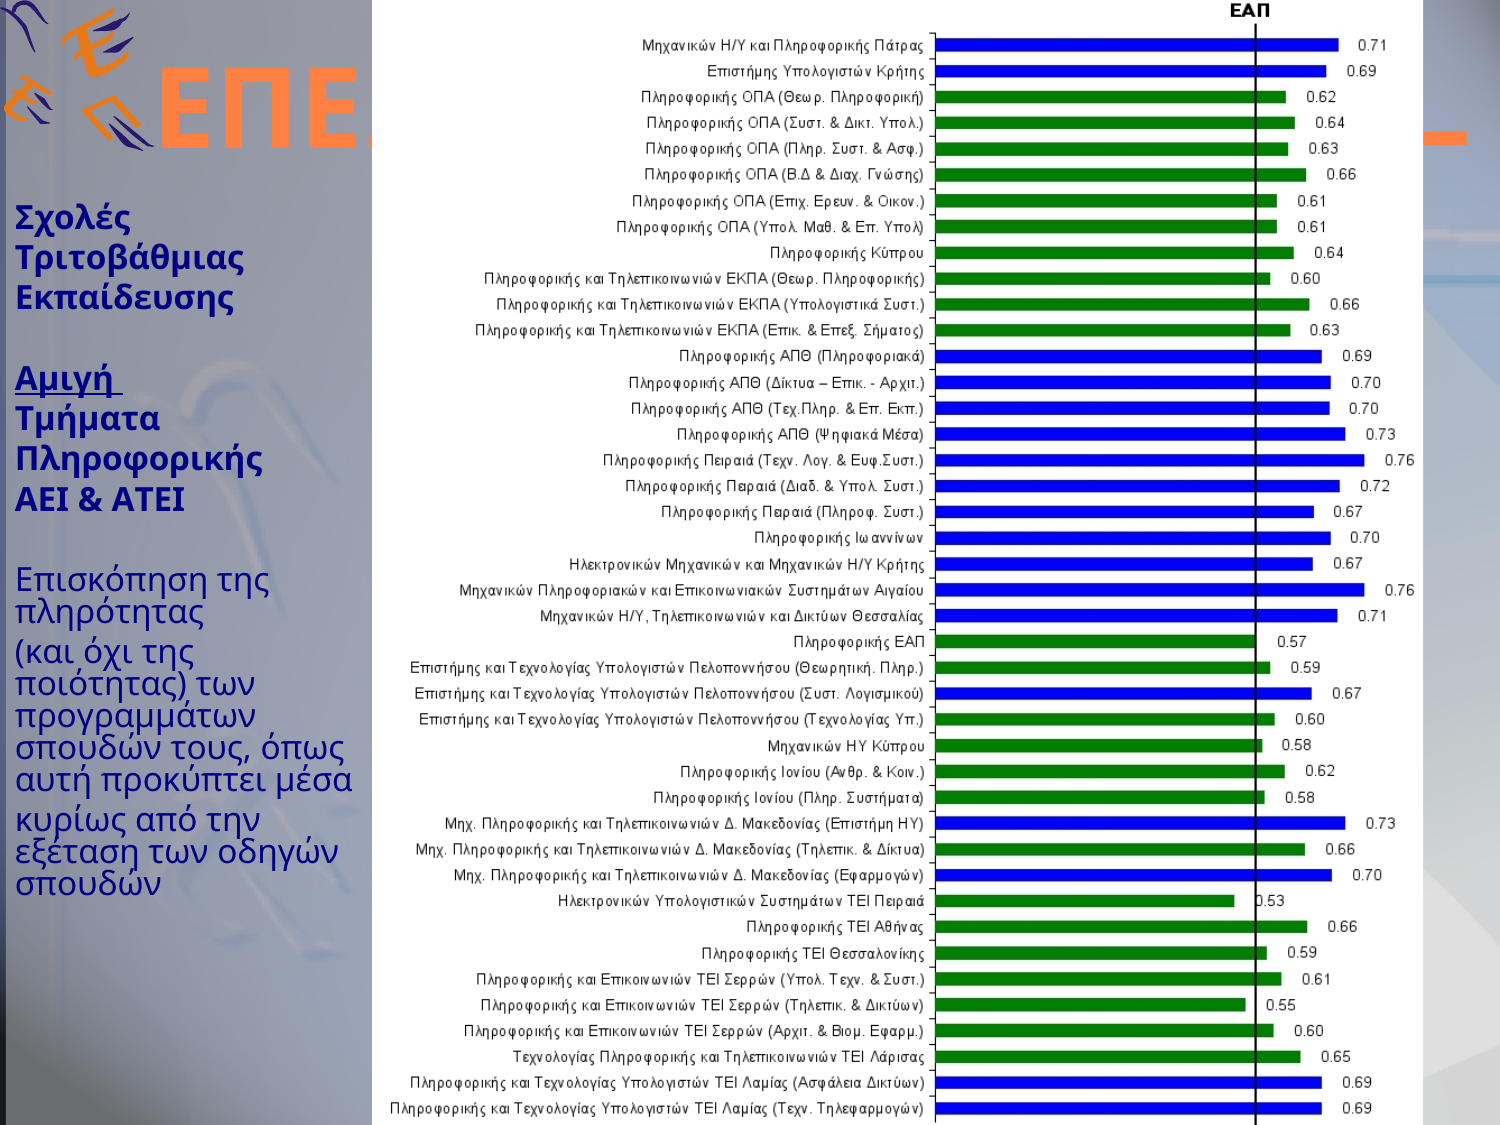

# Σχολές
Τριτοβάθμιας
Εκπαίδευσης
Αμιγή
Τμήματα
Πληροφορικής
ΑΕΙ & ΑΤΕΙ
Επισκόπηση της πληρότητας
(και όχι της ποιότητας) των προγραμμάτων σπουδών τους, όπως αυτή προκύπτει μέσα
κυρίως από την εξέταση των οδηγών σπουδών